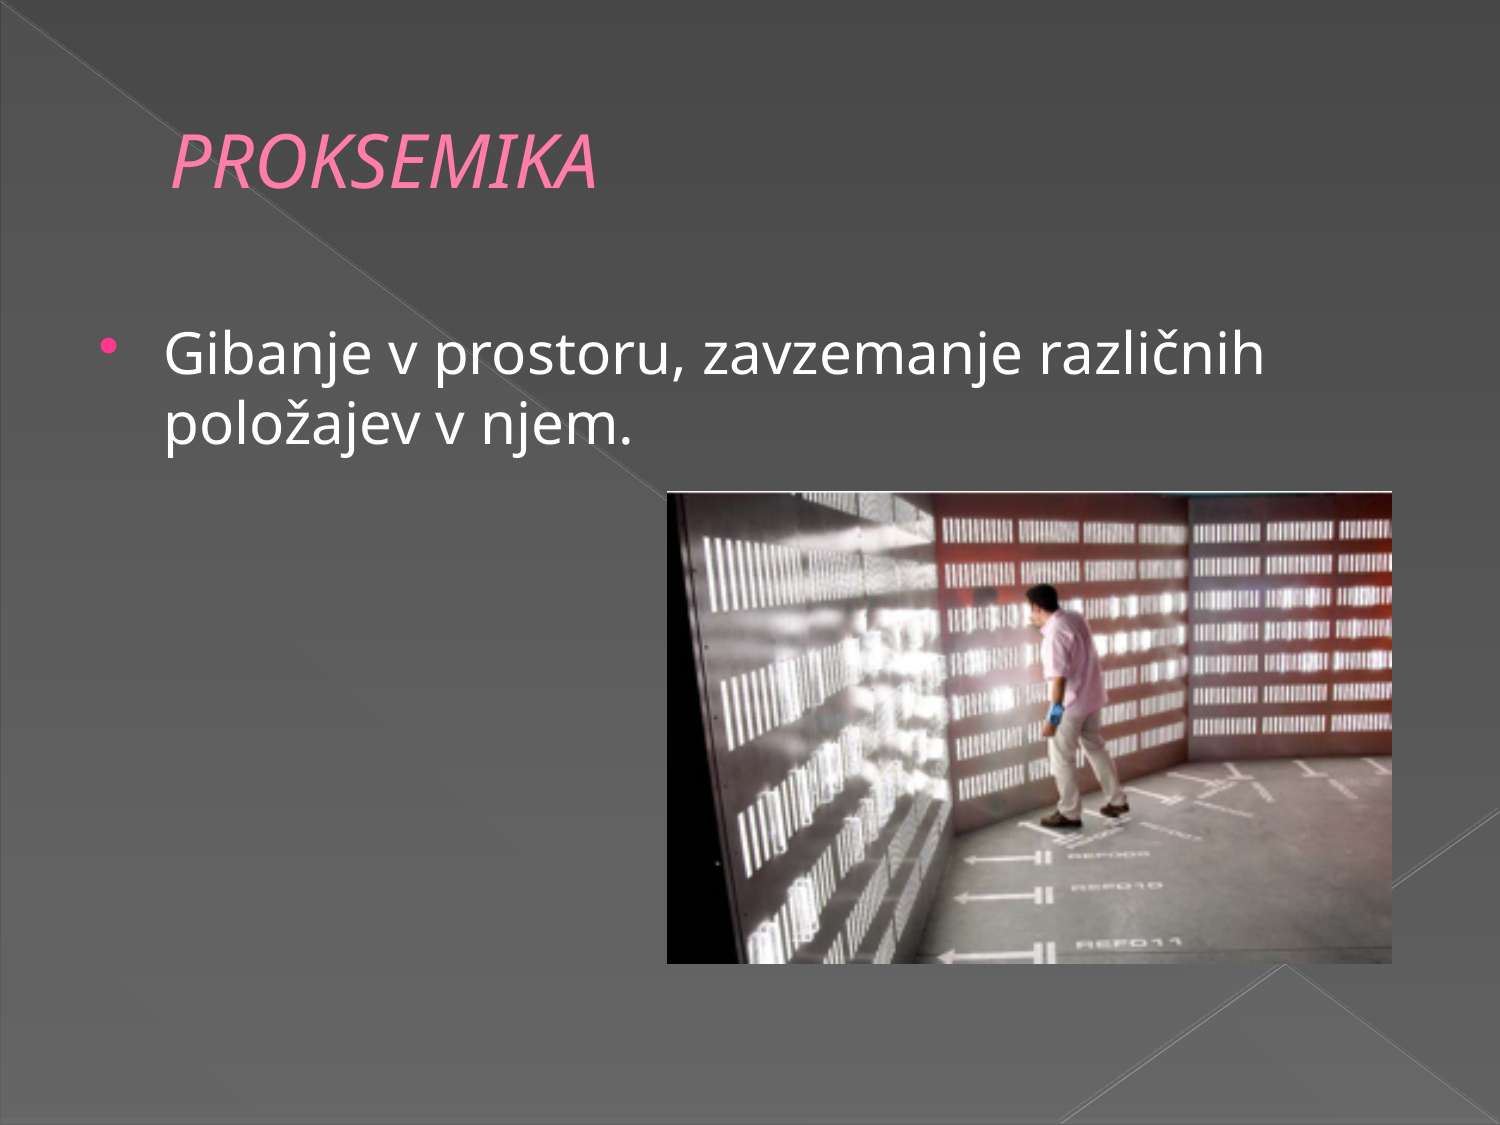

# PROKSEMIKA
Gibanje v prostoru, zavzemanje različnih položajev v njem.